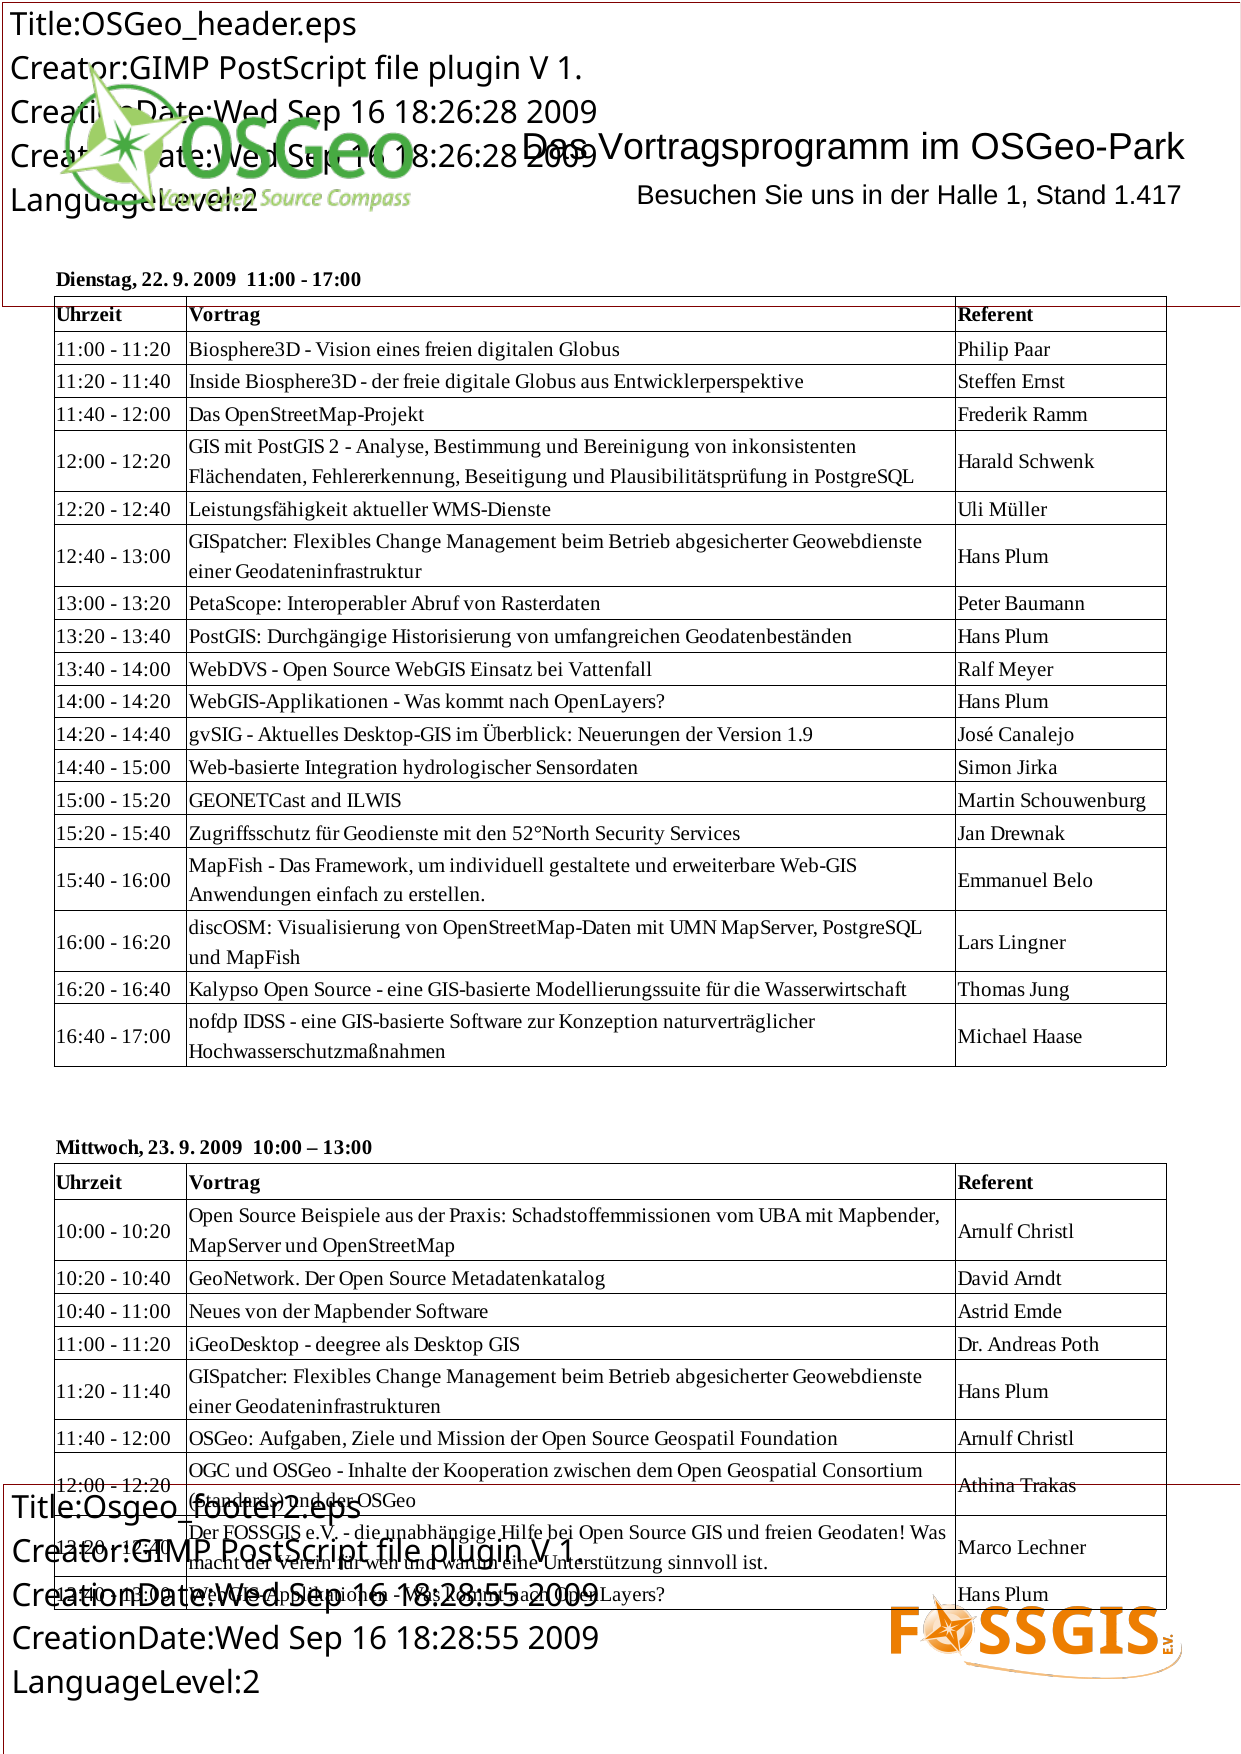

# Das Vortragsprogramm im OSGeo-Park
Besuchen Sie uns in der Halle 1, Stand 1.417